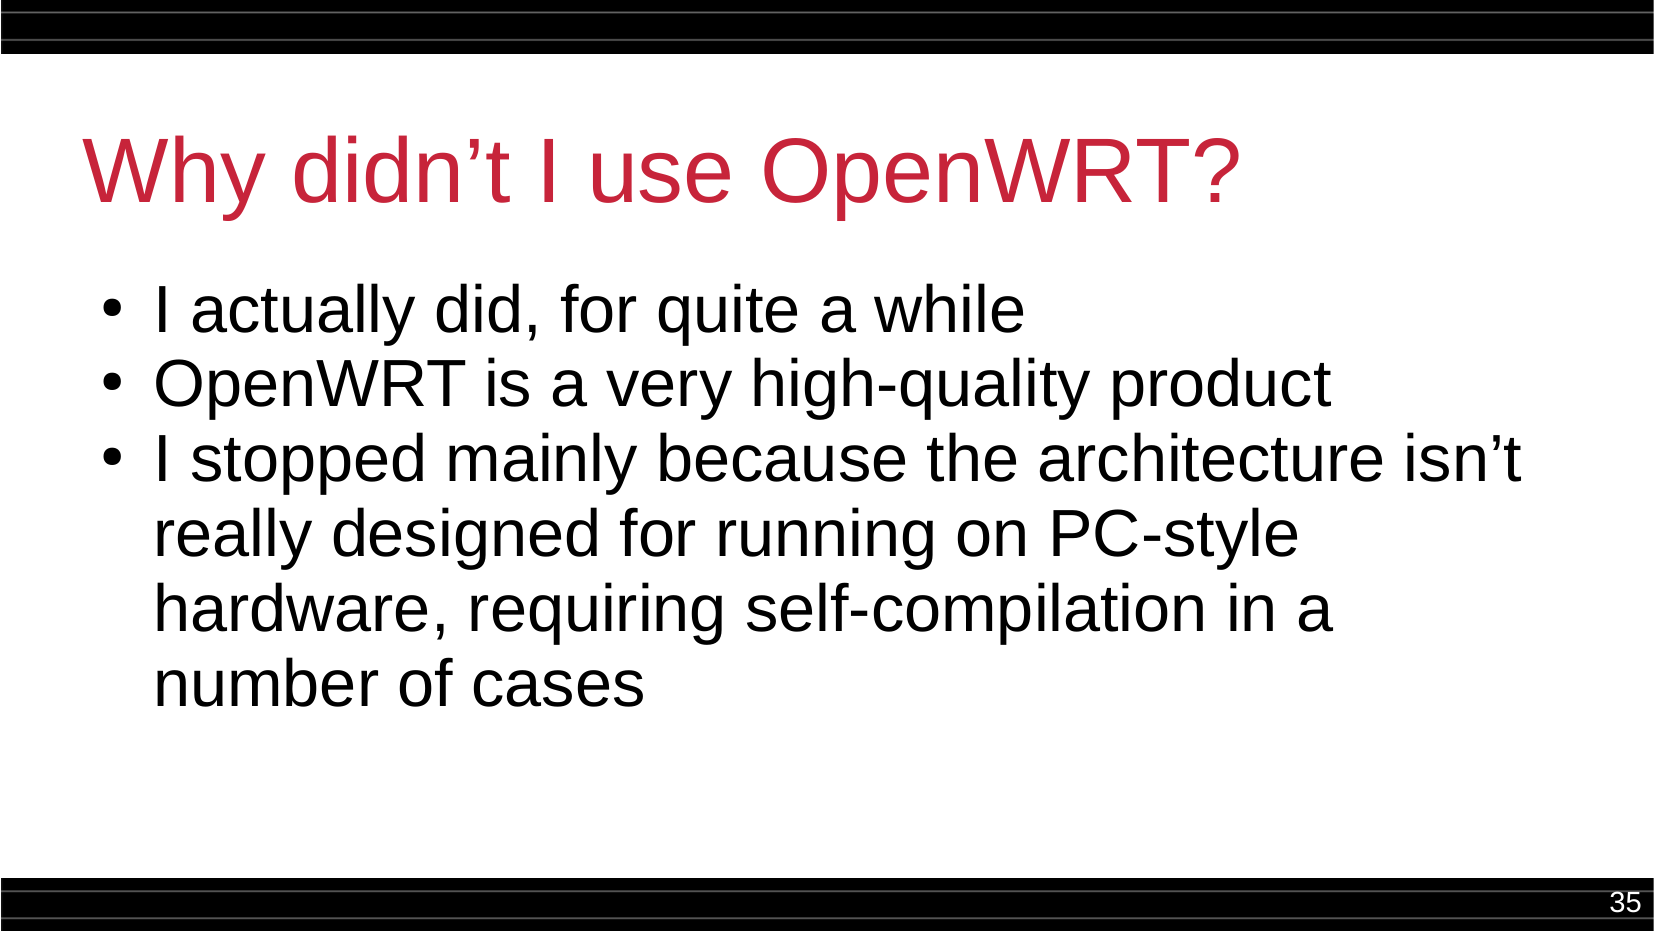

# Why didn’t I use OpenWRT?
I actually did, for quite a while
OpenWRT is a very high-quality product
I stopped mainly because the architecture isn’t really designed for running on PC-style hardware, requiring self-compilation in a number of cases